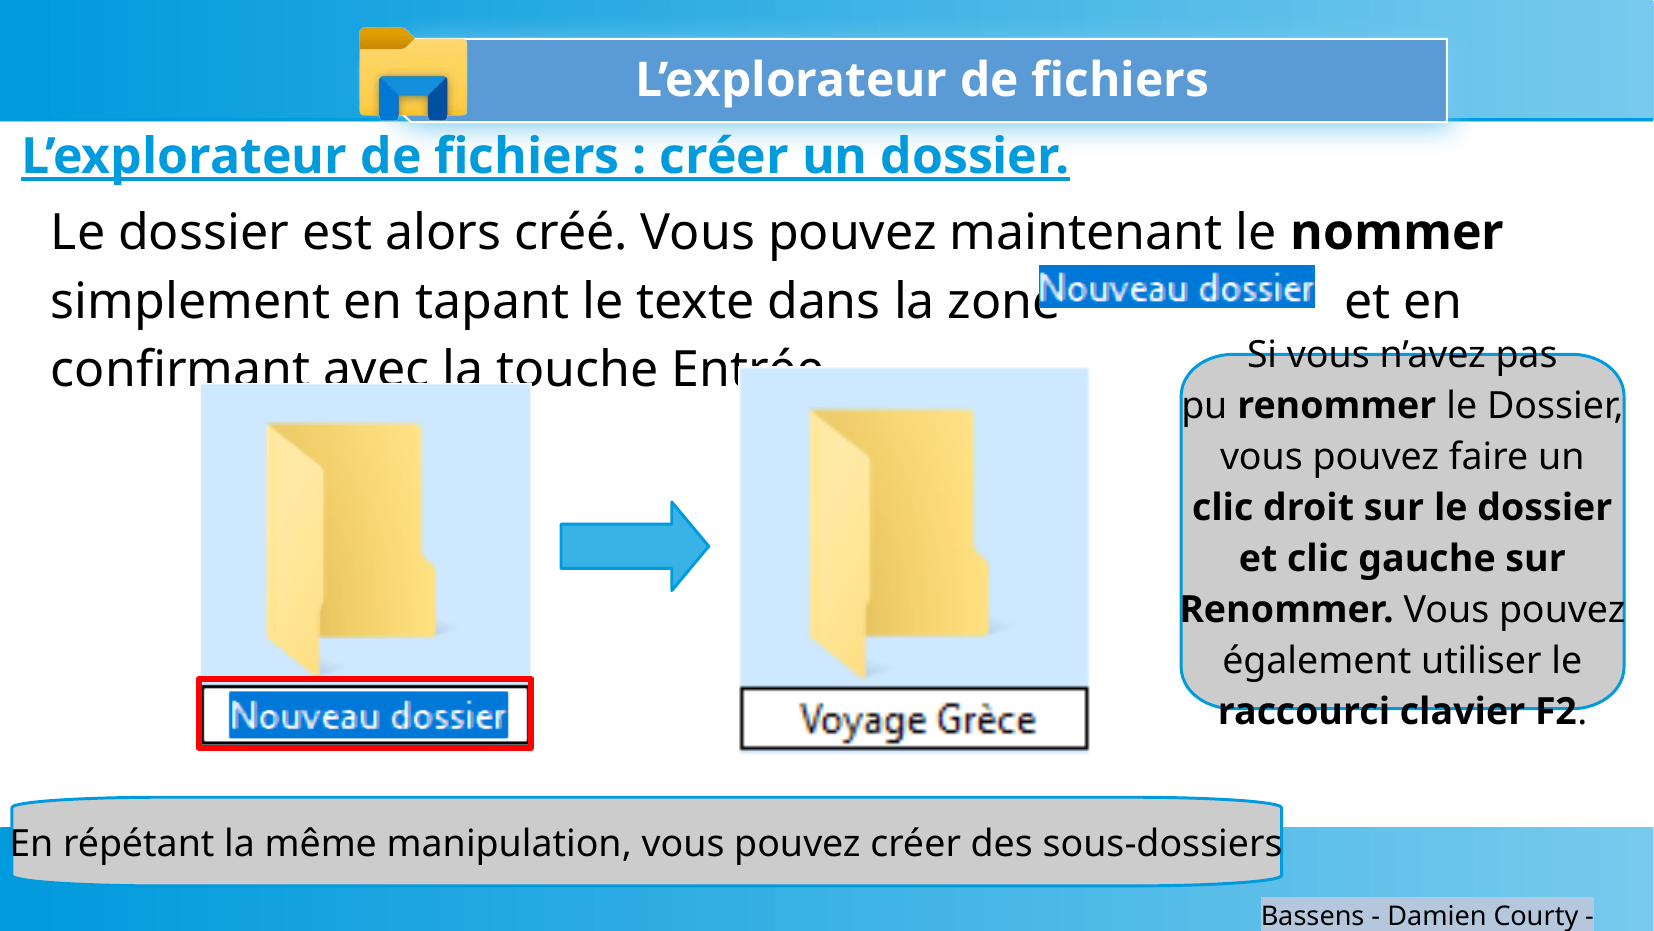

L’explorateur de fichiers
L’explorateur de fichiers : créer un dossier.
Le dossier est alors créé. Vous pouvez maintenant le nommer simplement en tapant le texte dans la zone				 et en confirmant avec la touche Entrée.
Si vous n’avez pas
pu renommer le Dossier,
vous pouvez faire un
clic droit sur le dossier
et clic gauche sur
Renommer. Vous pouvez
également utiliser le
raccourci clavier F2.
En répétant la même manipulation, vous pouvez créer des sous-dossiers
Bassens - Damien Courty - 2024